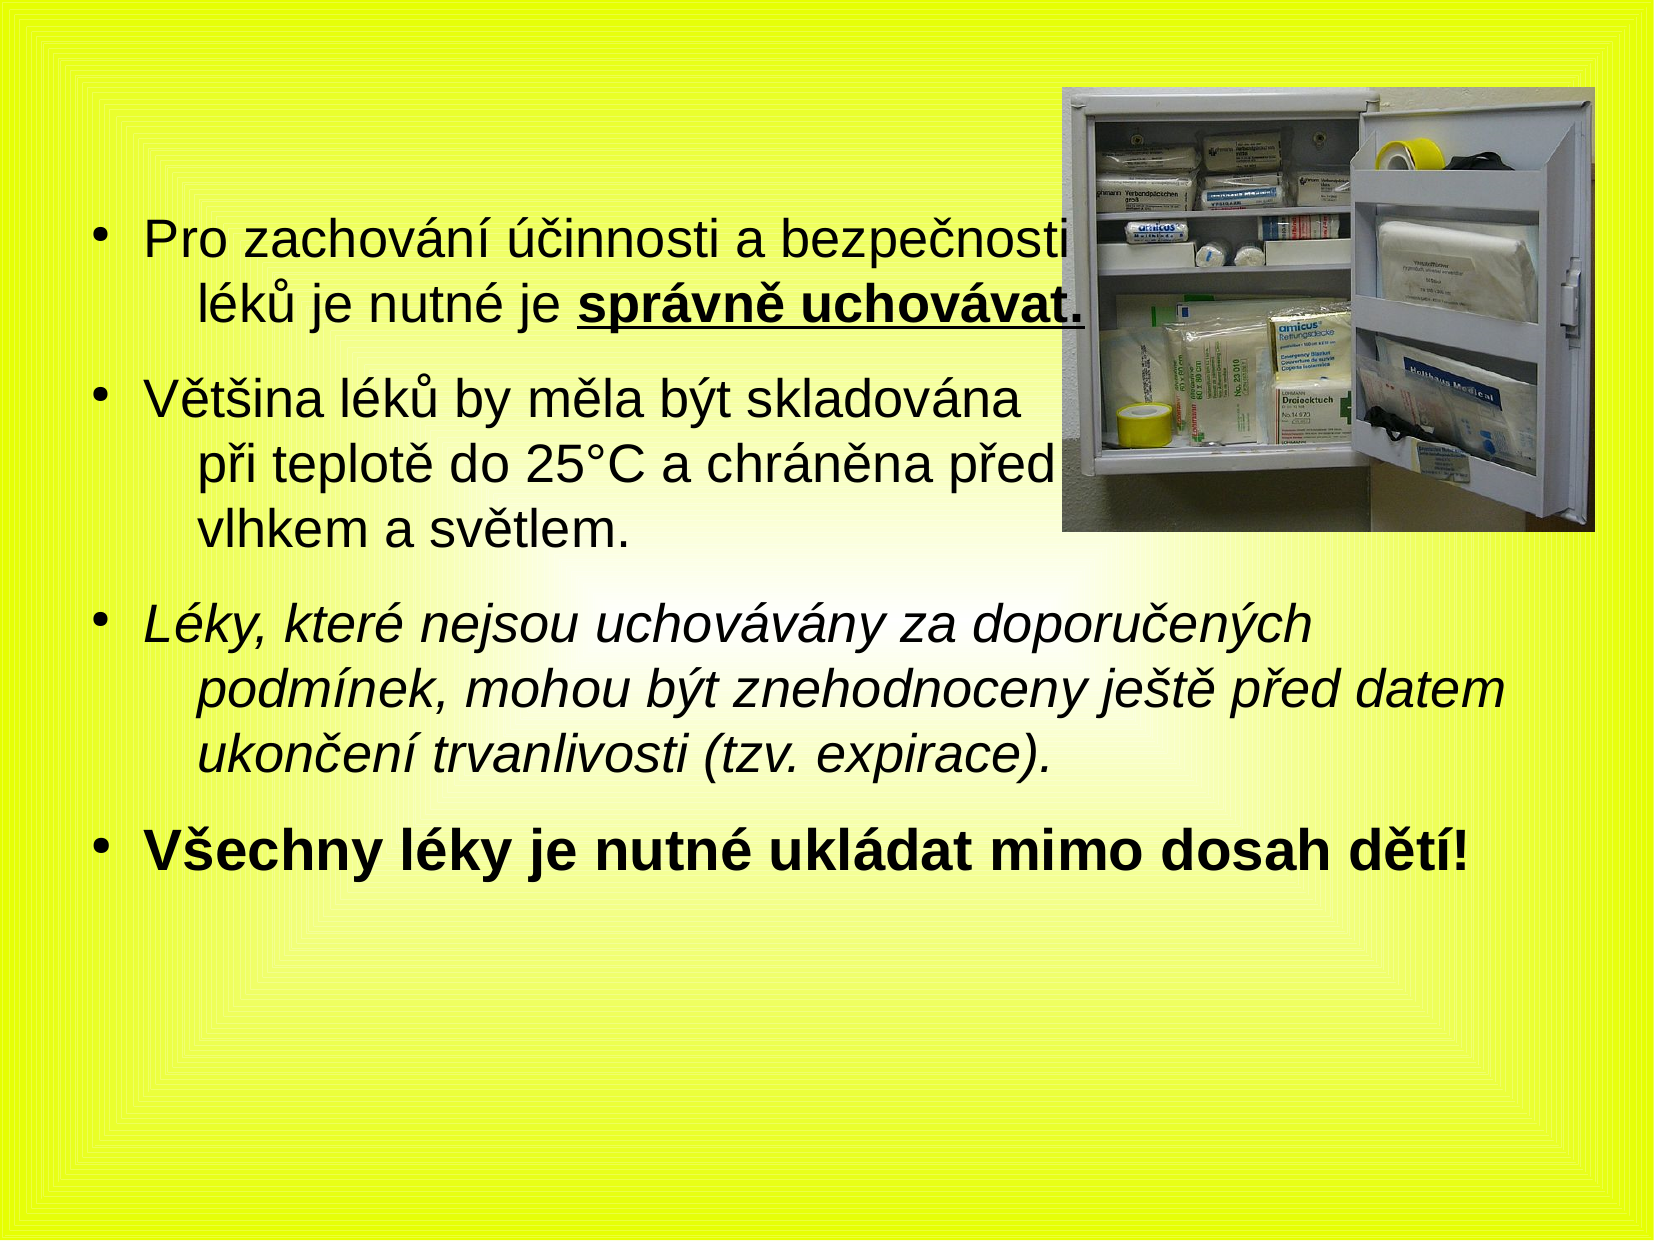

# Pro zachování účinnosti a bezpečnosti léků je nutné je správně uchovávat.
Většina léků by měla být skladována při teplotě do 25°C a chráněna před vlhkem a světlem.
Léky, které nejsou uchovávány za doporučených podmínek, mohou být znehodnoceny ještě před datem ukončení trvanlivosti (tzv. expirace).
Všechny léky je nutné ukládat mimo dosah dětí!